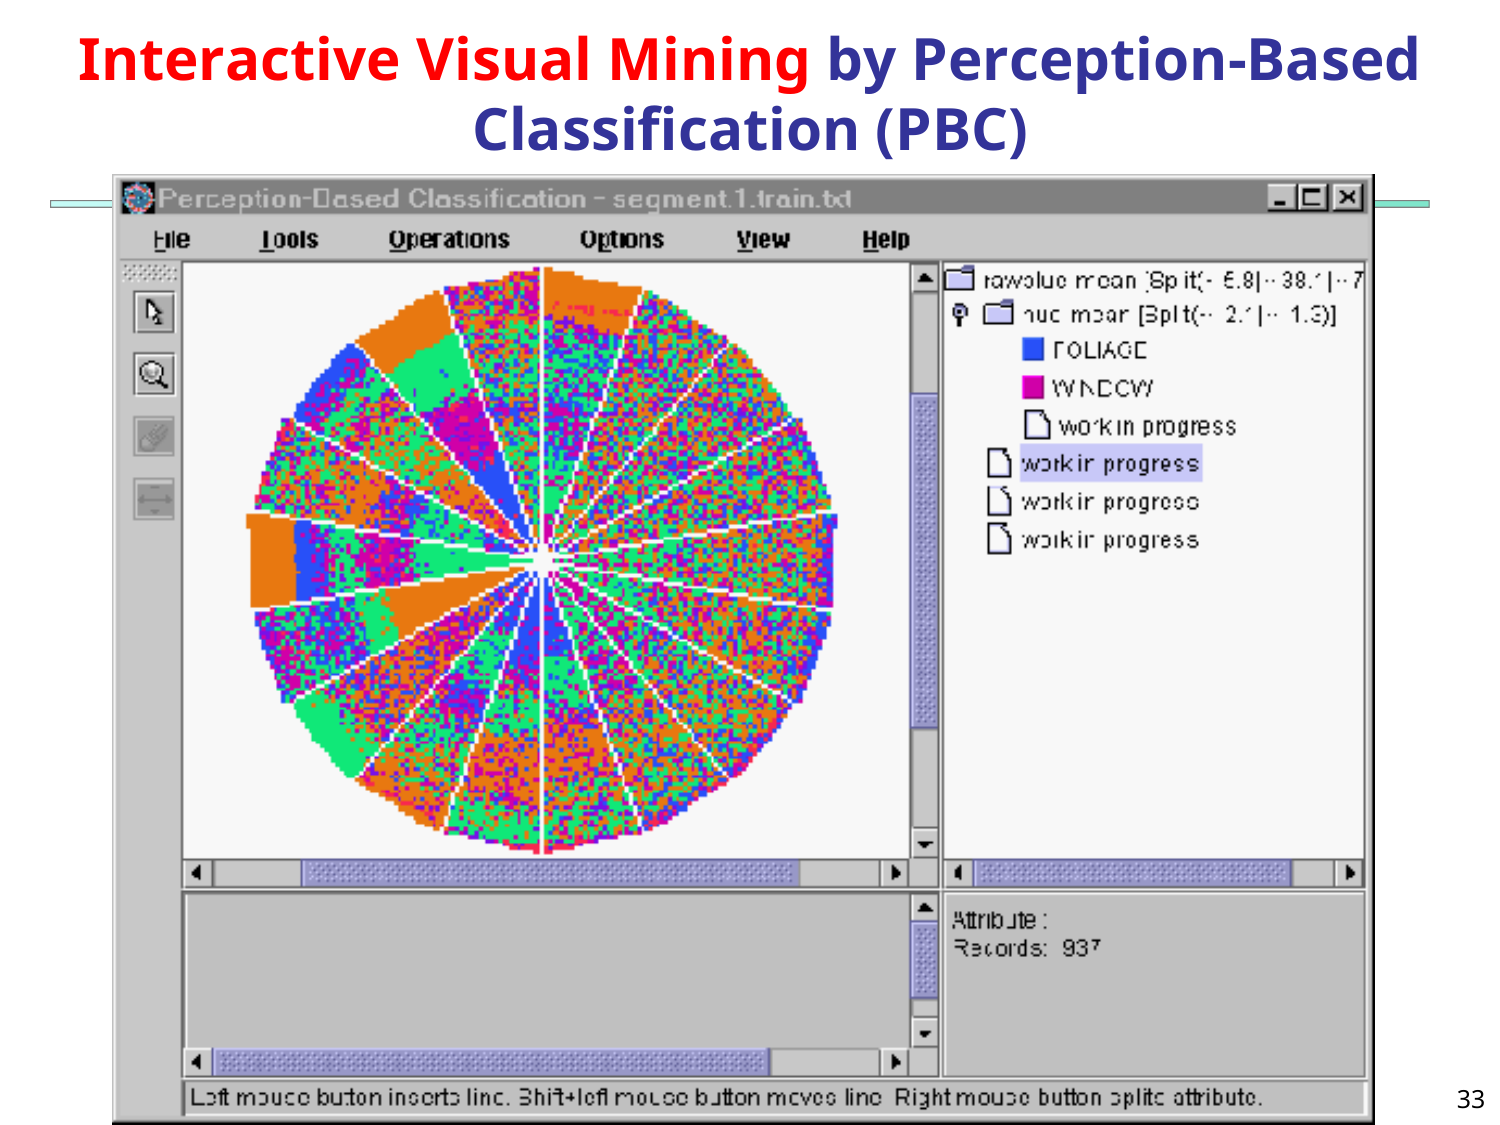

# Interactive Visual Mining by Perception-Based Classification (PBC)
Data Mining: Concepts and Techniques